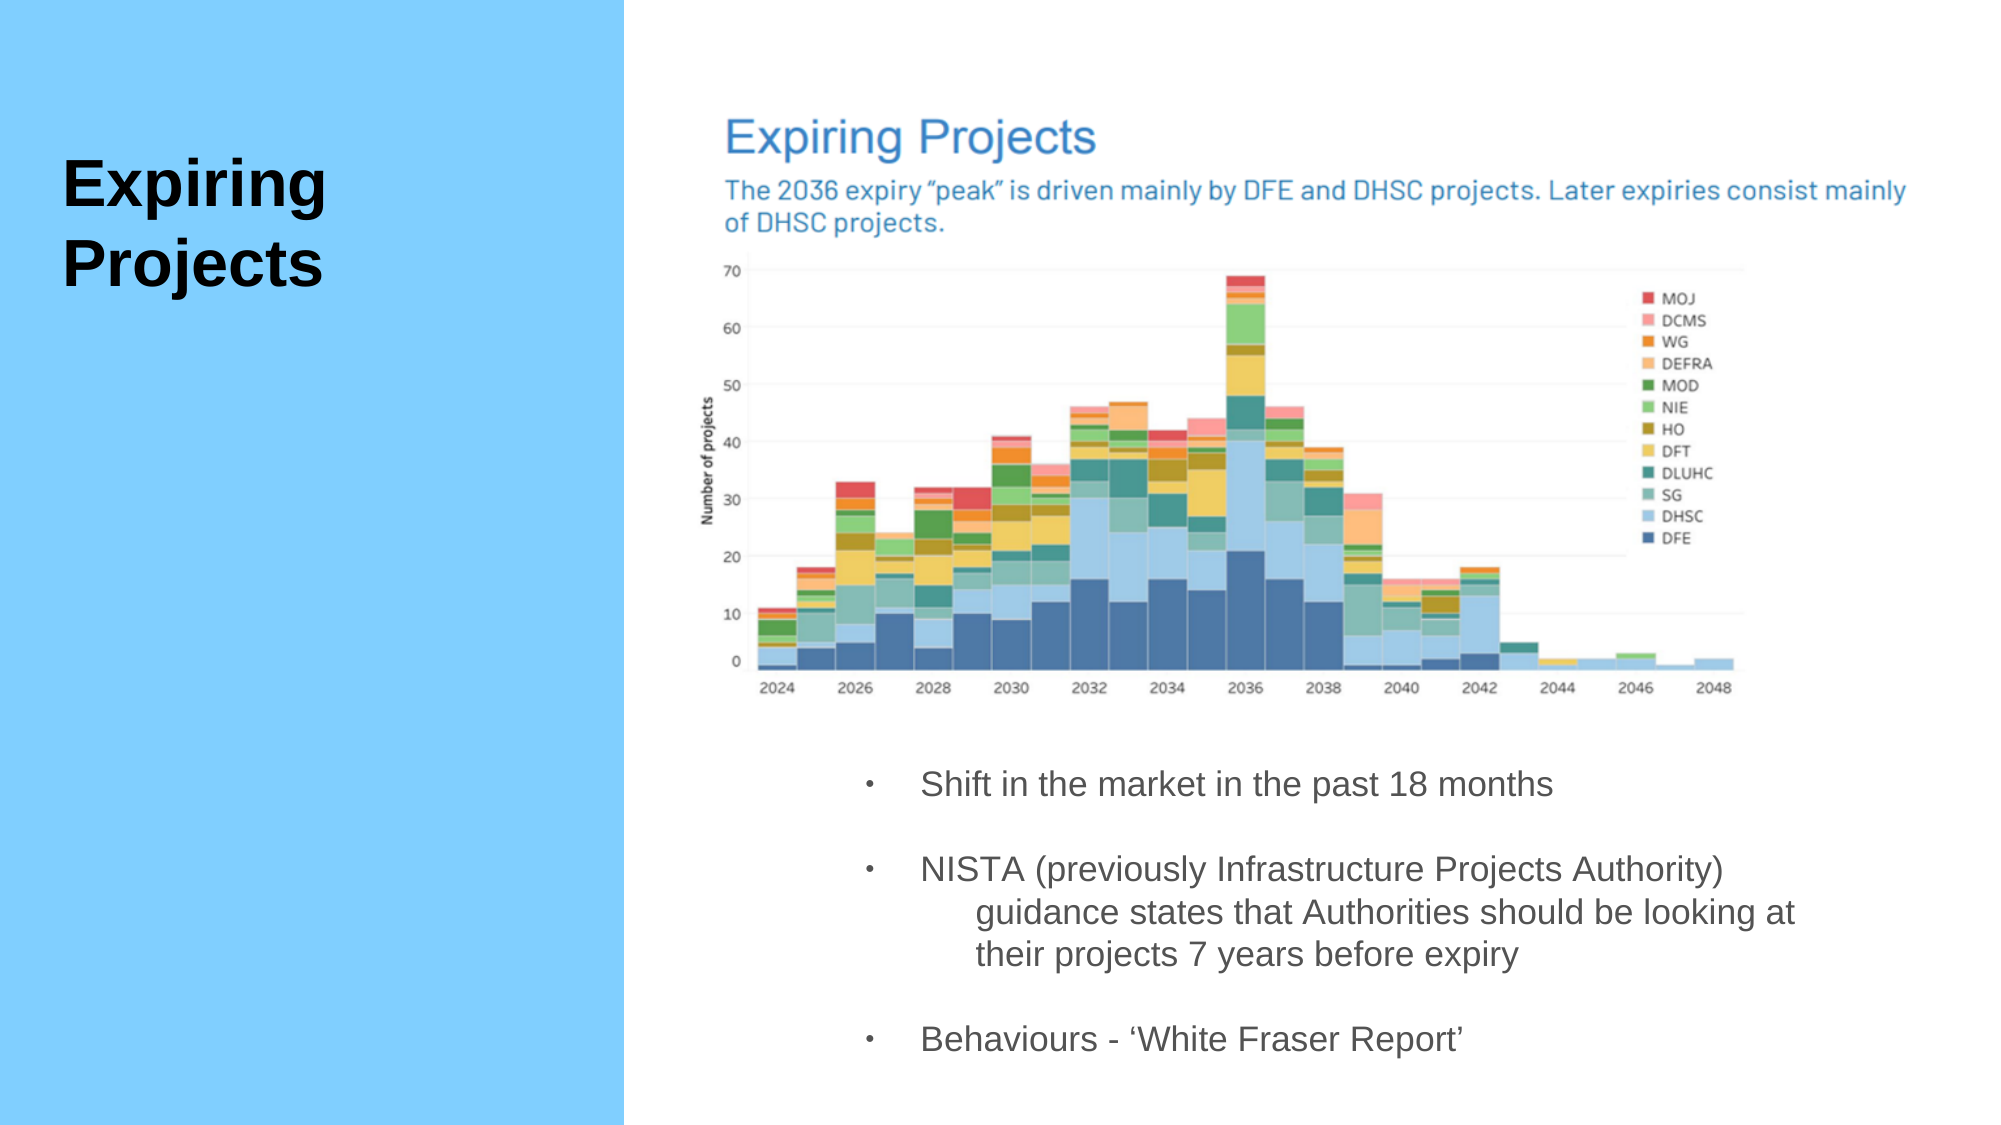

# Expiring Projects
Shift in the market in the past 18 months
NISTA (previously Infrastructure Projects Authority) guidance states that Authorities should be looking at their projects 7 years before expiry
Behaviours - ‘White Fraser Report’